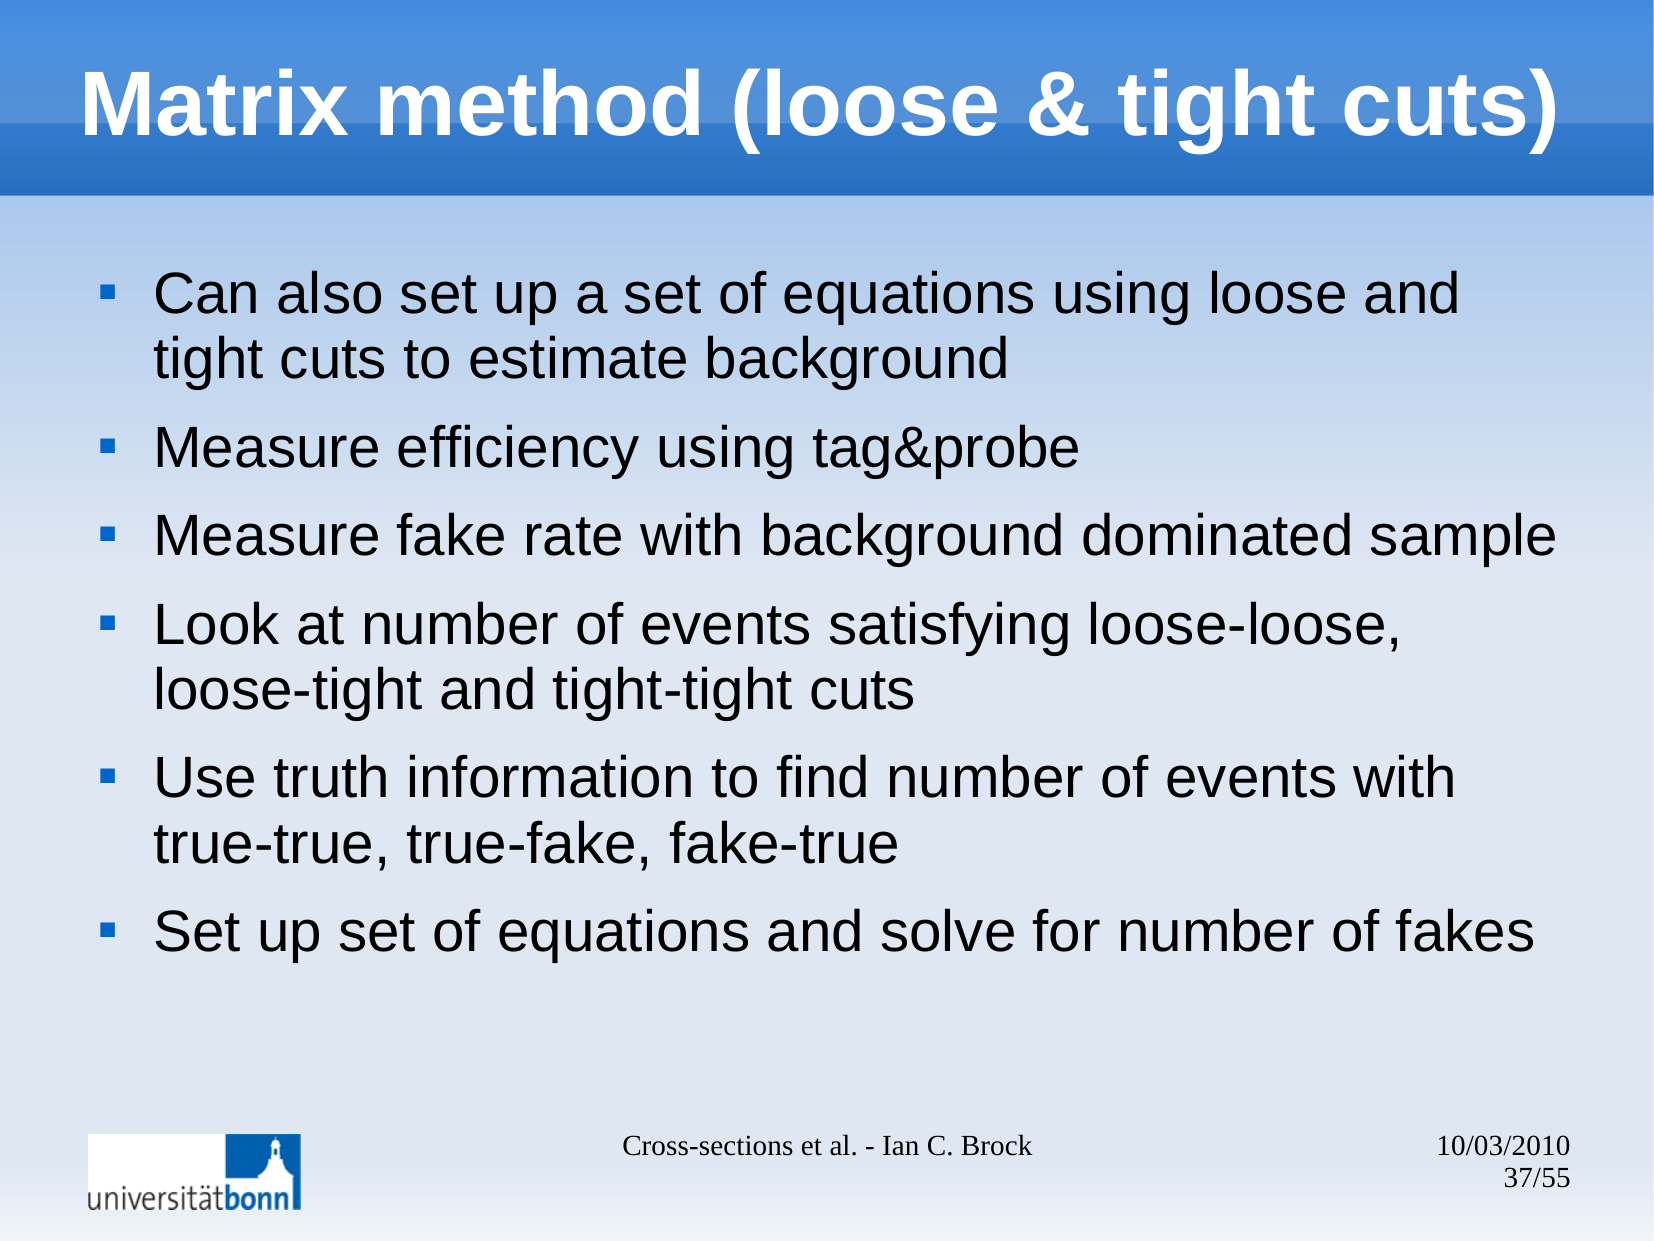

# Matrix method (loose & tight cuts)
Can also set up a set of equations using loose and tight cuts to estimate background
Measure efficiency using tag&probe
Measure fake rate with background dominated sample
Look at number of events satisfying loose-loose, loose-tight and tight-tight cuts
Use truth information to find number of events with true-true, true-fake, fake-true
Set up set of equations and solve for number of fakes
Cross-sections et al. - Ian C. Brock
37